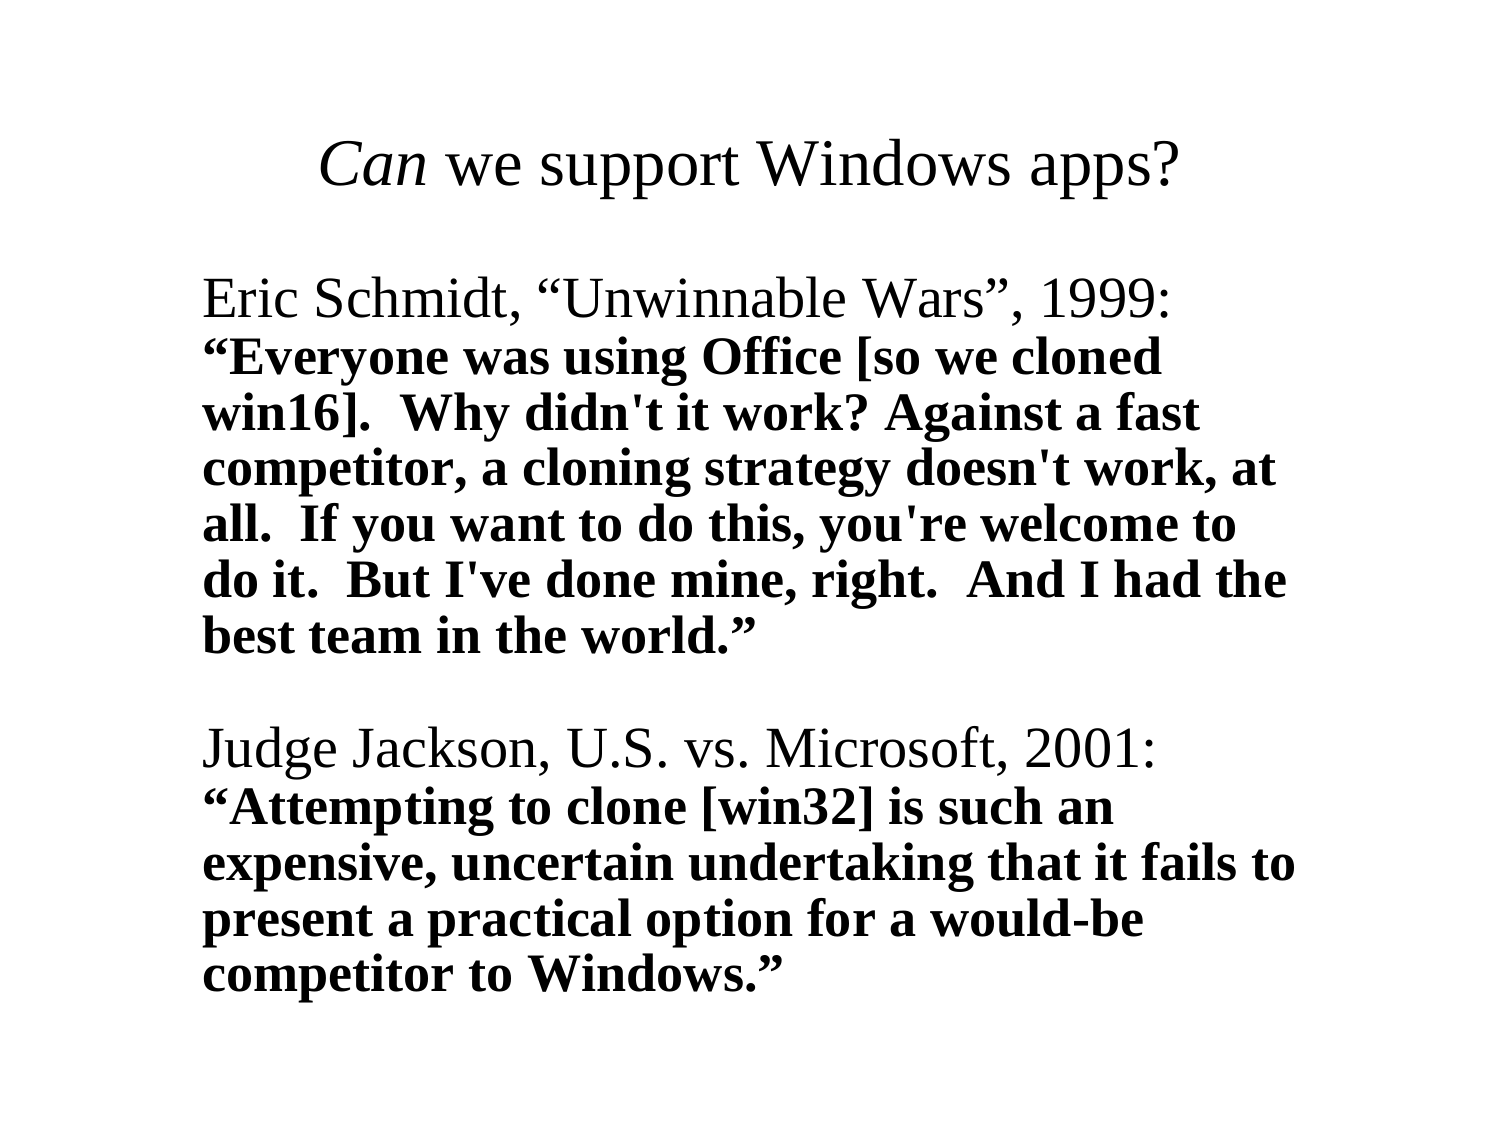

# Can we support Windows apps?
Eric Schmidt, “Unwinnable Wars”, 1999:
“Everyone was using Office [so we cloned win16]. Why didn't it work? Against a fast competitor, a cloning strategy doesn't work, at all. If you want to do this, you're welcome to do it. But I've done mine, right. And I had the best team in the world.”
Judge Jackson, U.S. vs. Microsoft, 2001:
“Attempting to clone [win32] is such an expensive, uncertain undertaking that it fails to present a practical option for a would-be competitor to Windows.”